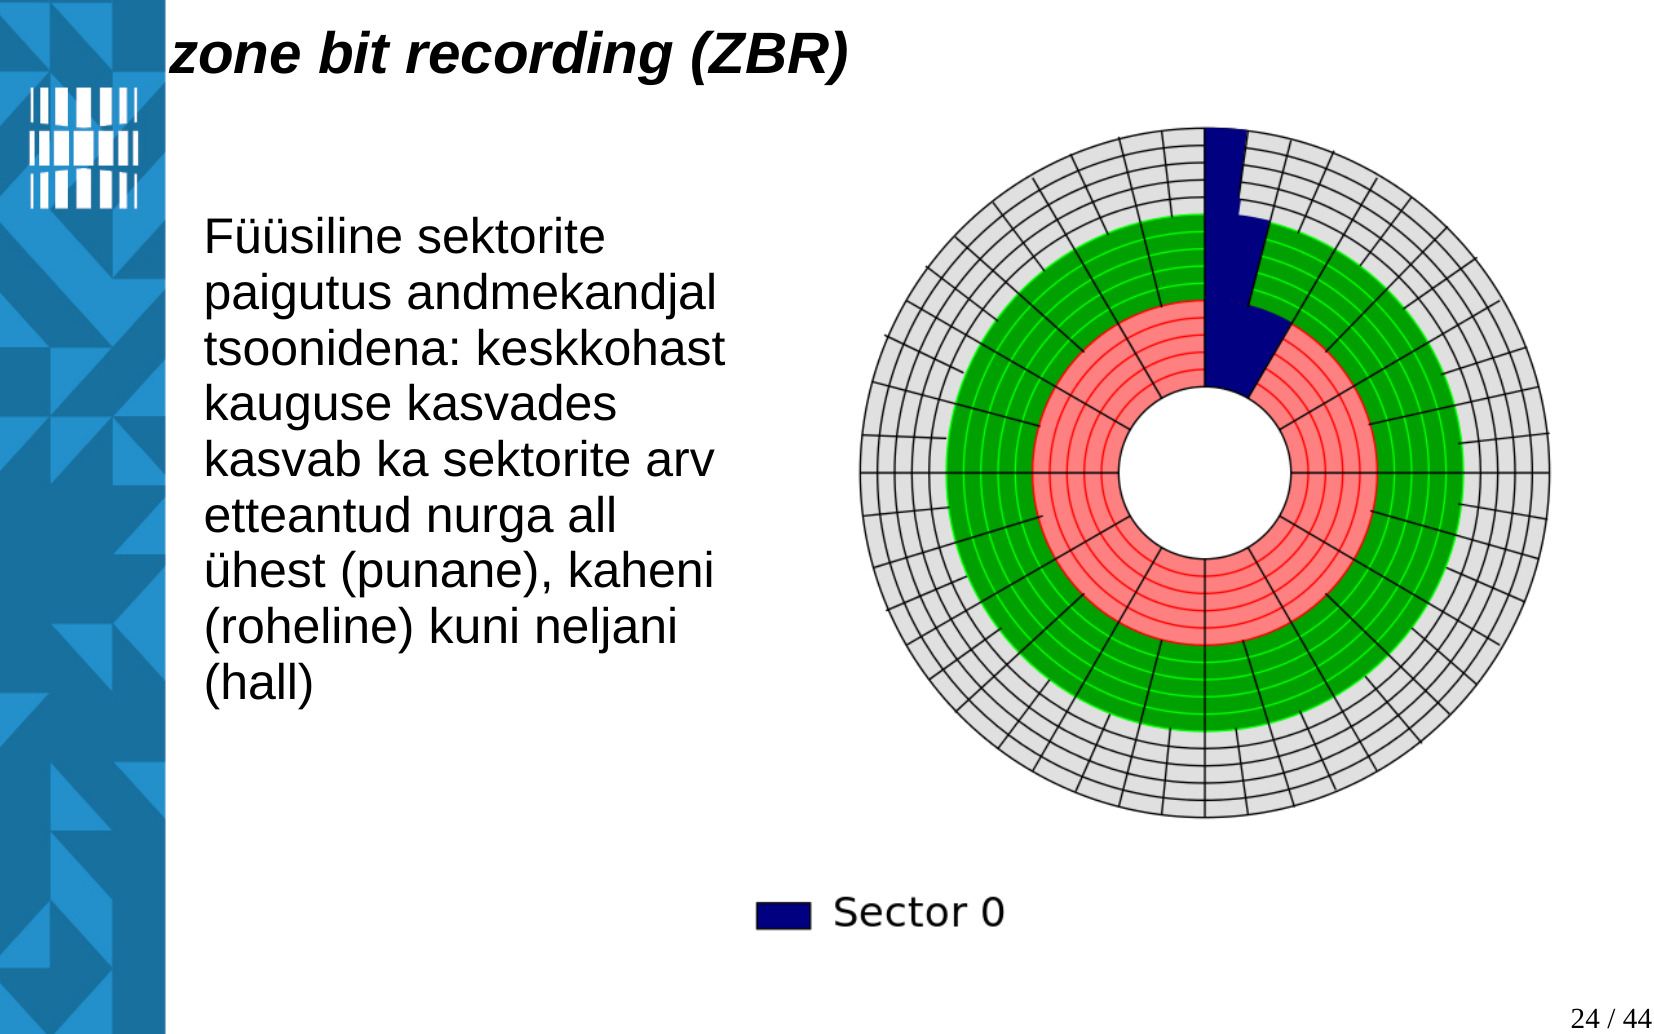

# zone bit recording (ZBR)
Füüsiline sektorite paigutus andmekandjal tsoonidena: keskkohast kauguse kasvades kasvab ka sektorite arv etteantud nurga all ühest (punane), kaheni (roheline) kuni neljani (hall)
24